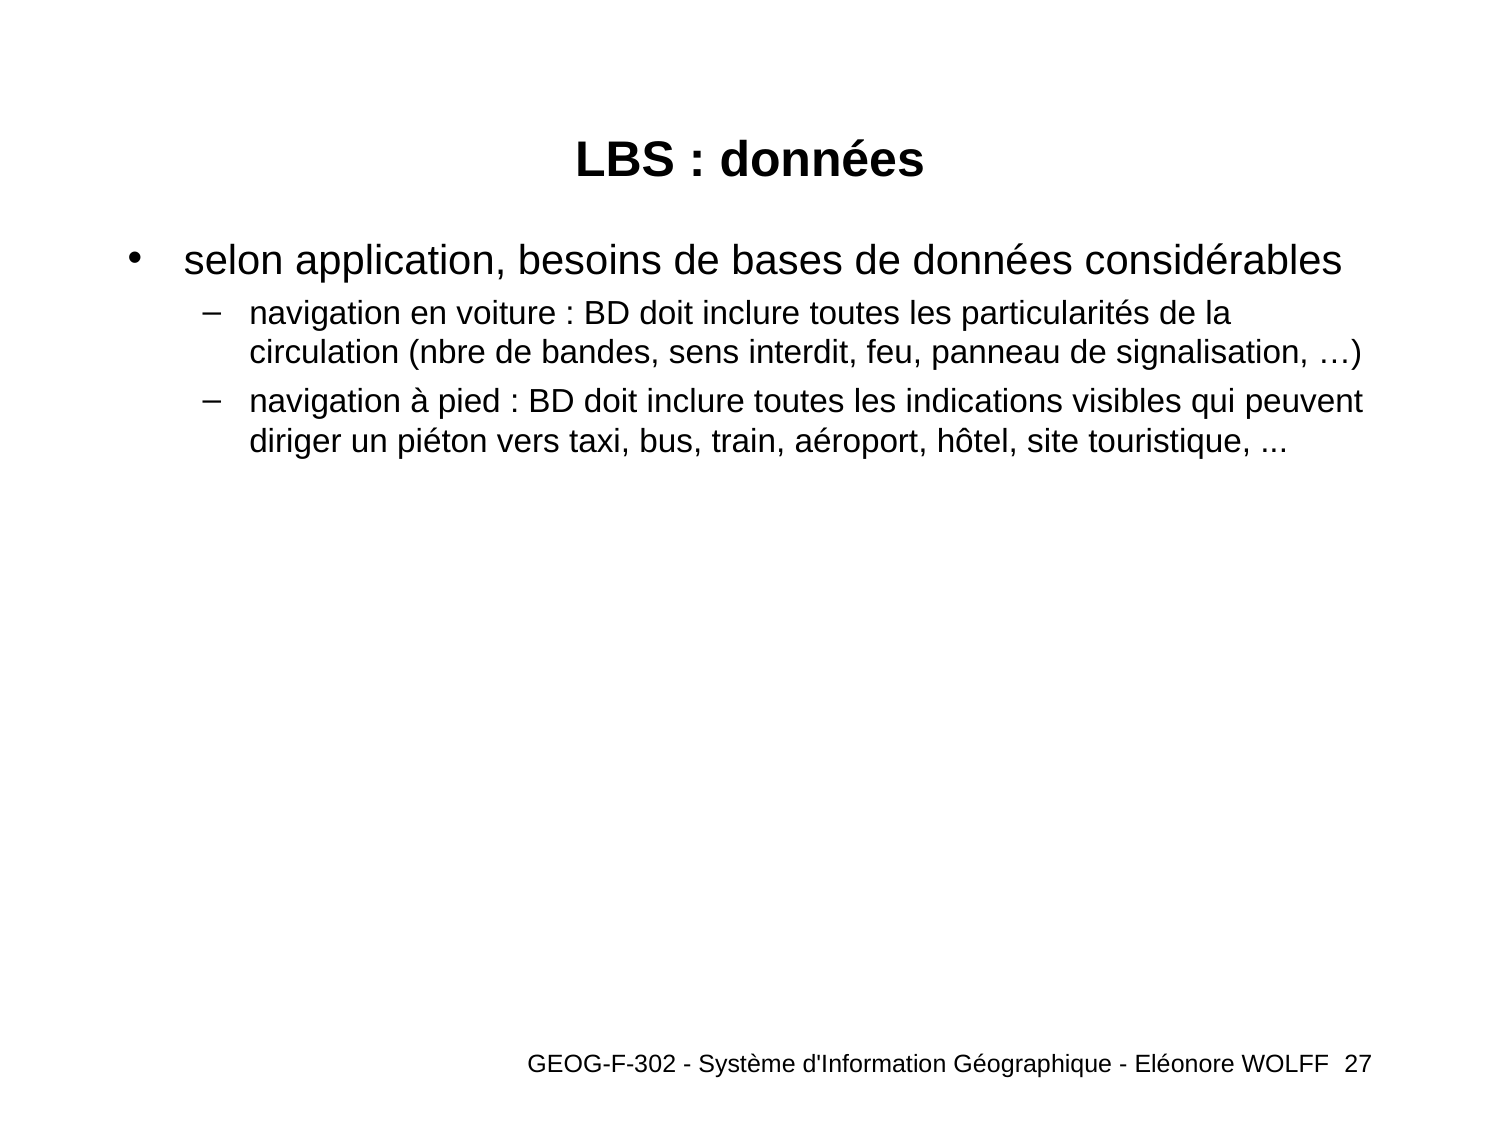

# LBS : données
selon application, besoins de bases de données considérables
navigation en voiture : BD doit inclure toutes les particularités de la circulation (nbre de bandes, sens interdit, feu, panneau de signalisation, …)
navigation à pied : BD doit inclure toutes les indications visibles qui peuvent diriger un piéton vers taxi, bus, train, aéroport, hôtel, site touristique, ...
GEOG-F-302 - Système d'Information Géographique - Eléonore WOLFF